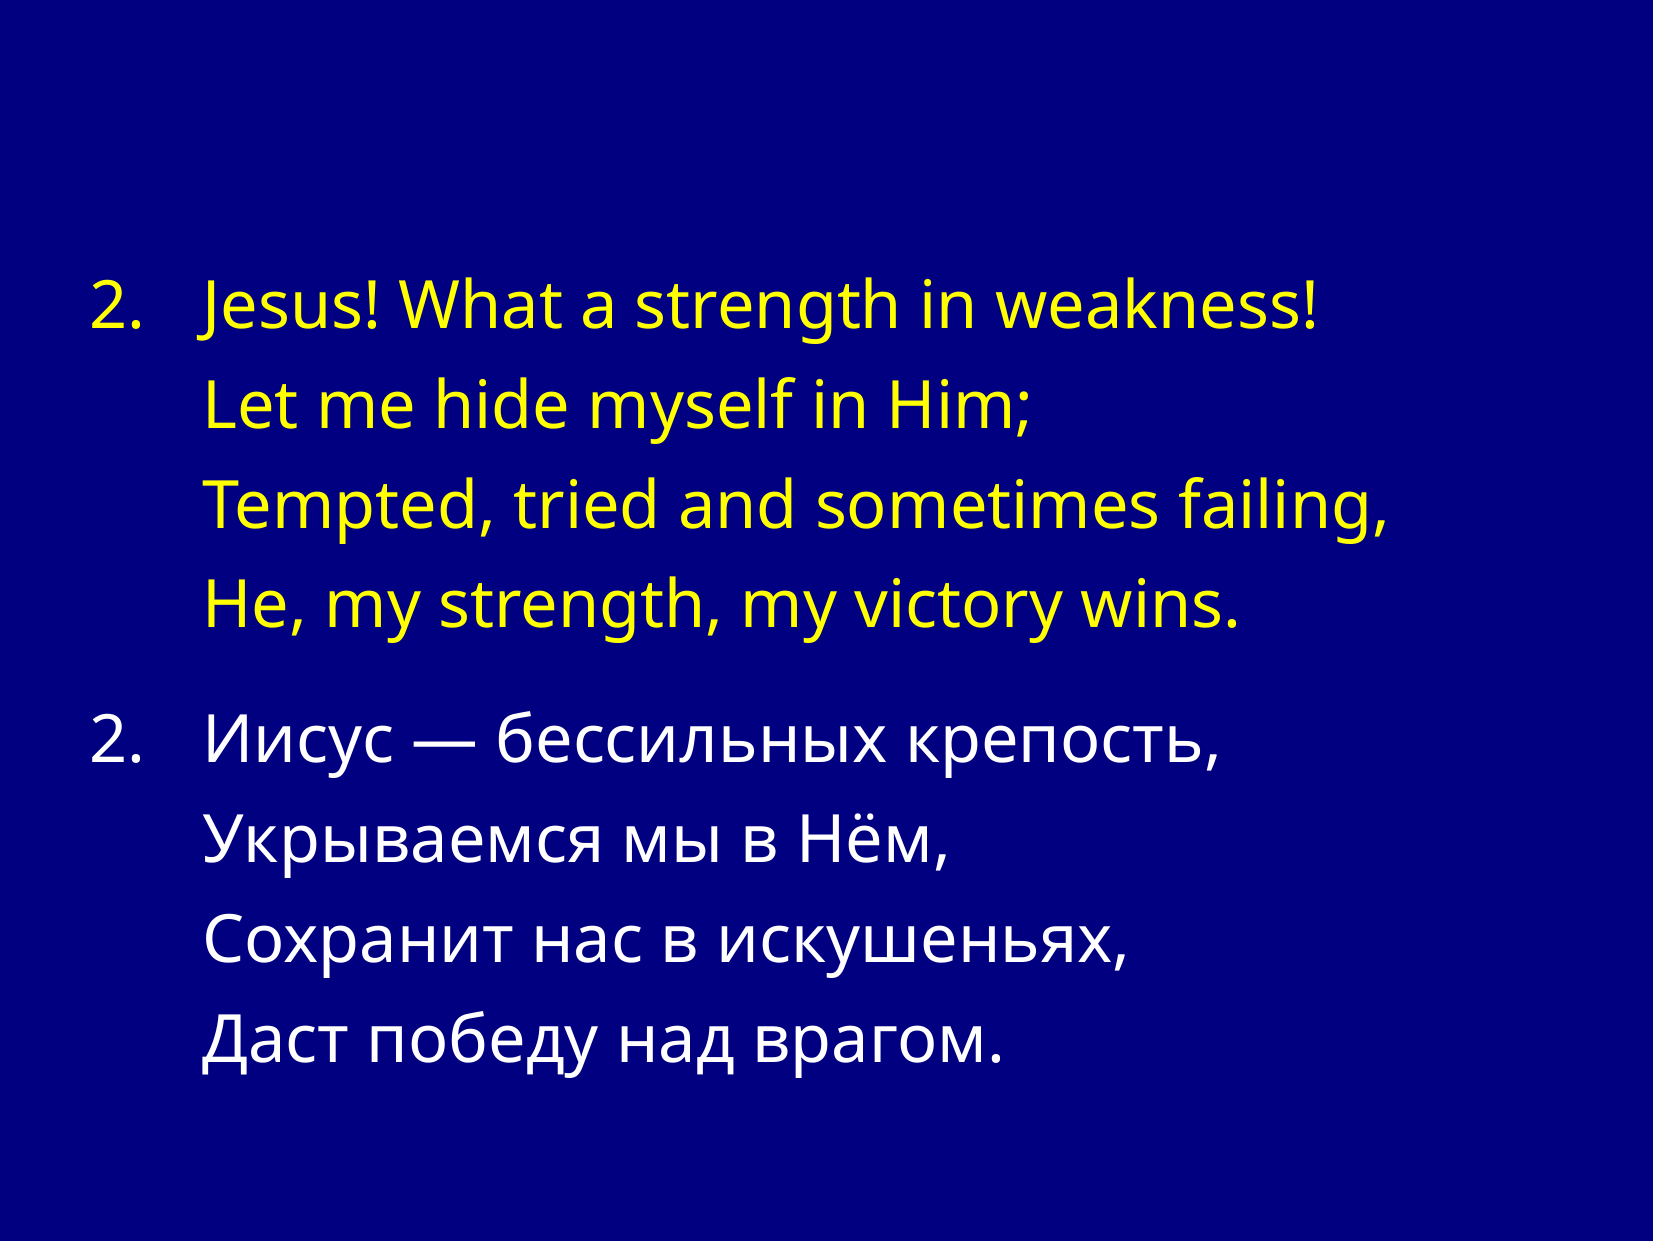

2.	Jesus! What a strength in weakness!
	Let me hide myself in Him;
	Tempted, tried and sometimes failing,
	He, my strength, my victory wins.
2.	Иисус — бессильных крепость,
	Укрываемся мы в Нём,
	Сохранит нас в искушеньях,
	Даст победу над врагом.